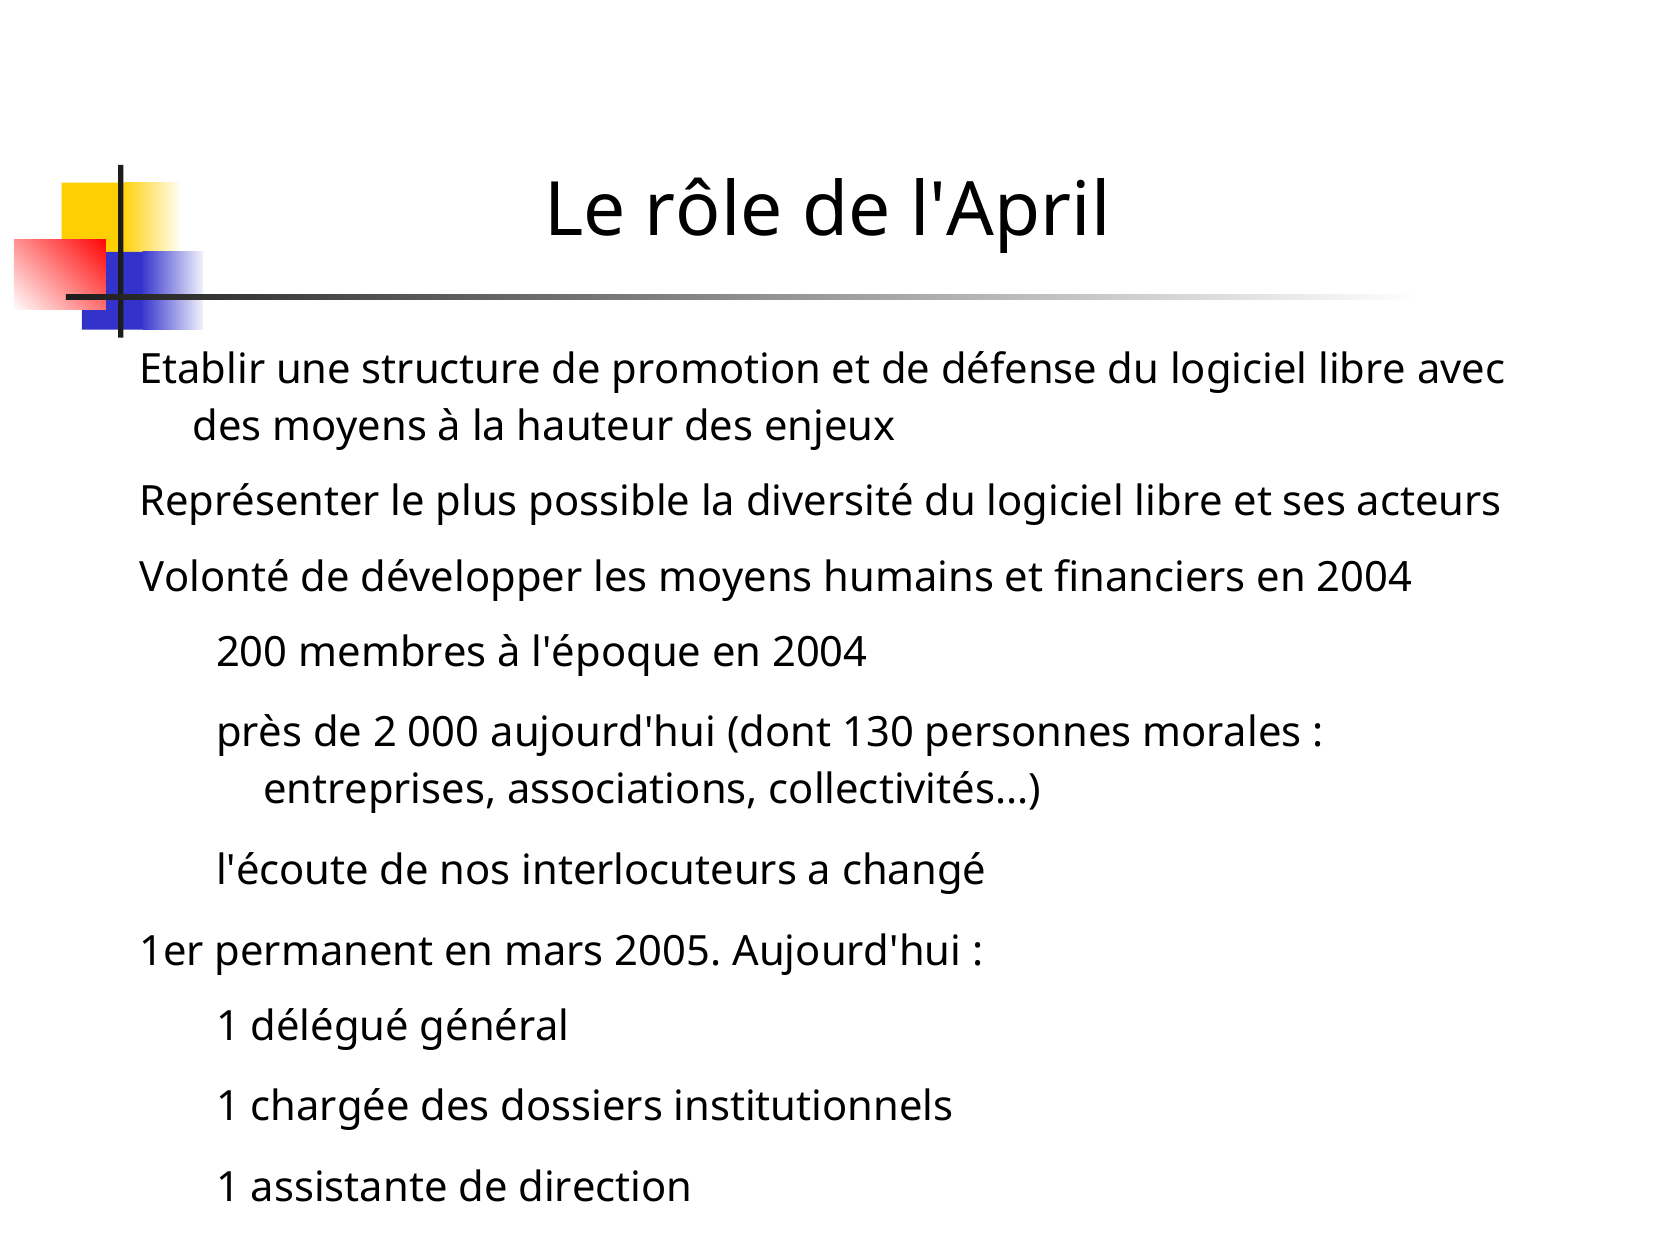

# Le rôle de l'April
Etablir une structure de promotion et de défense du logiciel libre avec des moyens à la hauteur des enjeux
Représenter le plus possible la diversité du logiciel libre et ses acteurs
Volonté de développer les moyens humains et financiers en 2004
200 membres à l'époque en 2004
près de 2 000 aujourd'hui (dont 130 personnes morales : entreprises, associations, collectivités...)
l'écoute de nos interlocuteurs a changé
1er permanent en mars 2005. Aujourd'hui :
1 délégué général
1 chargée des dossiers institutionnels
1 assistante de direction